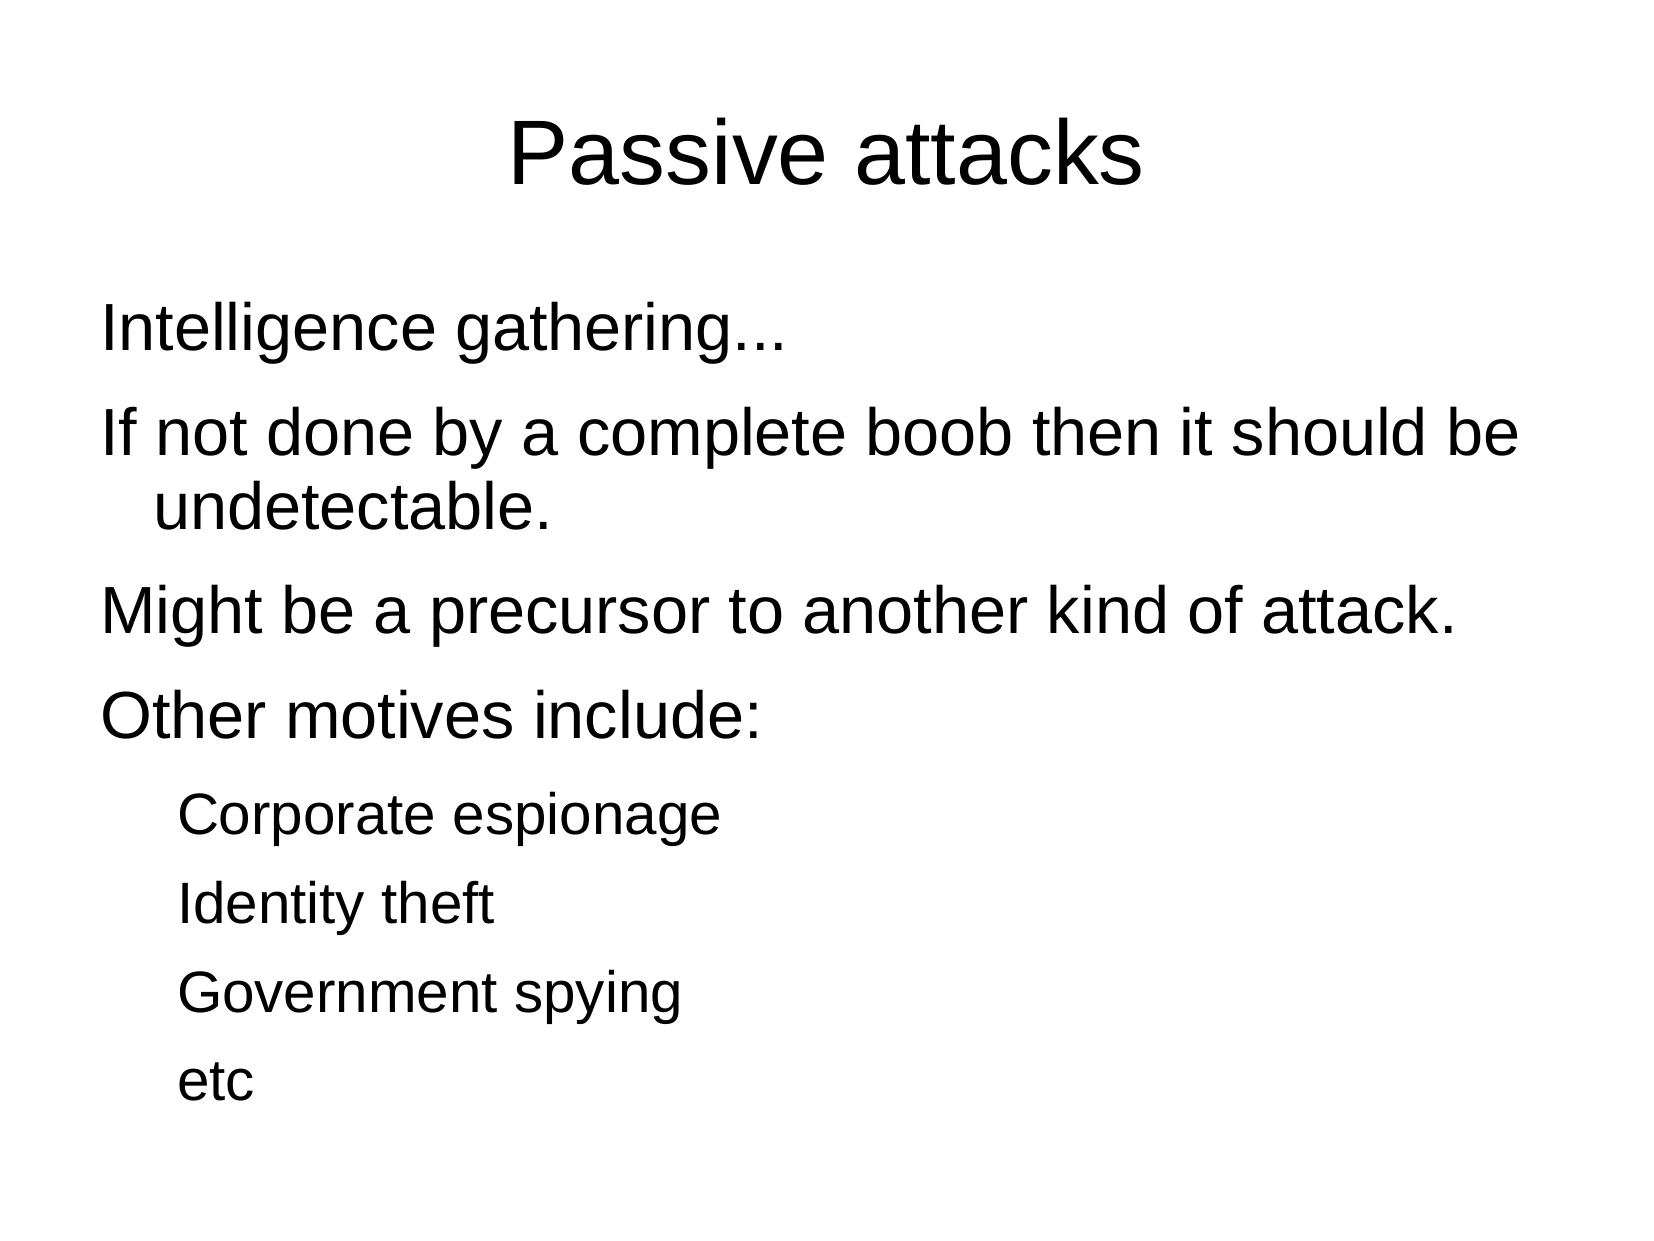

# Passive attacks
Intelligence gathering...
If not done by a complete boob then it should be undetectable.
Might be a precursor to another kind of attack.
Other motives include:
Corporate espionage
Identity theft
Government spying
etc